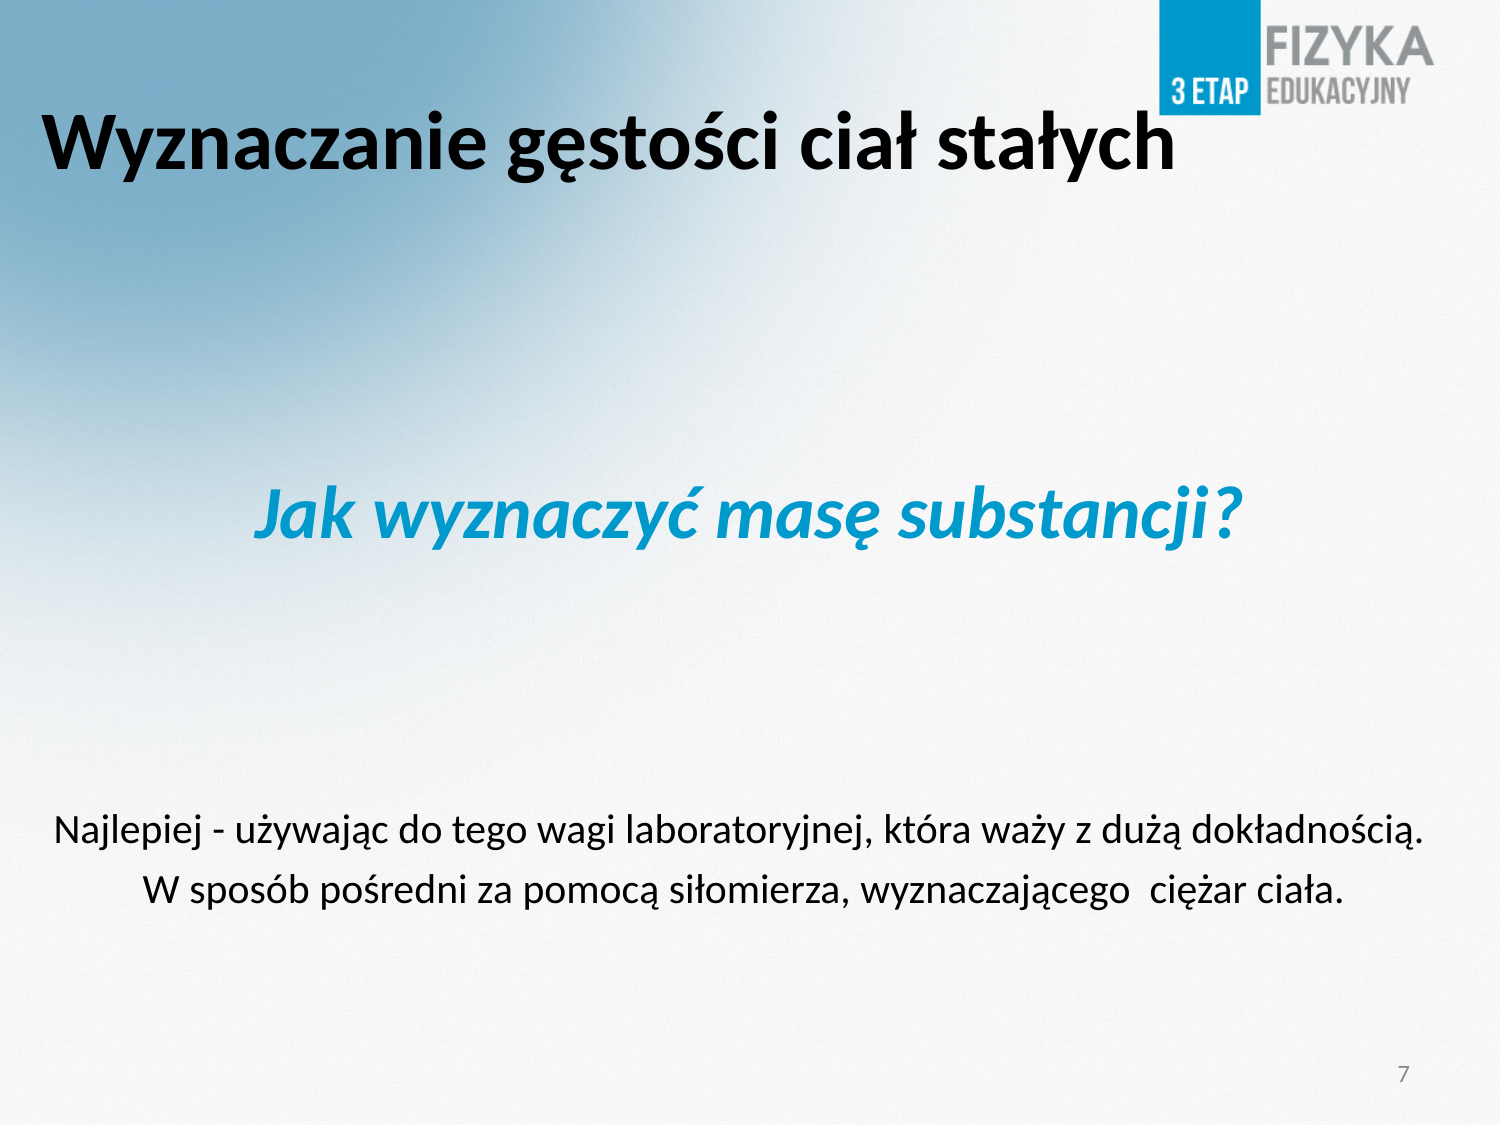

# Wyznaczanie gęstości ciał stałych
Jak wyznaczyć masę substancji?
Najlepiej - używając do tego wagi laboratoryjnej, która waży z dużą dokładnością.
W sposób pośredni za pomocą siłomierza, wyznaczającego ciężar ciała.